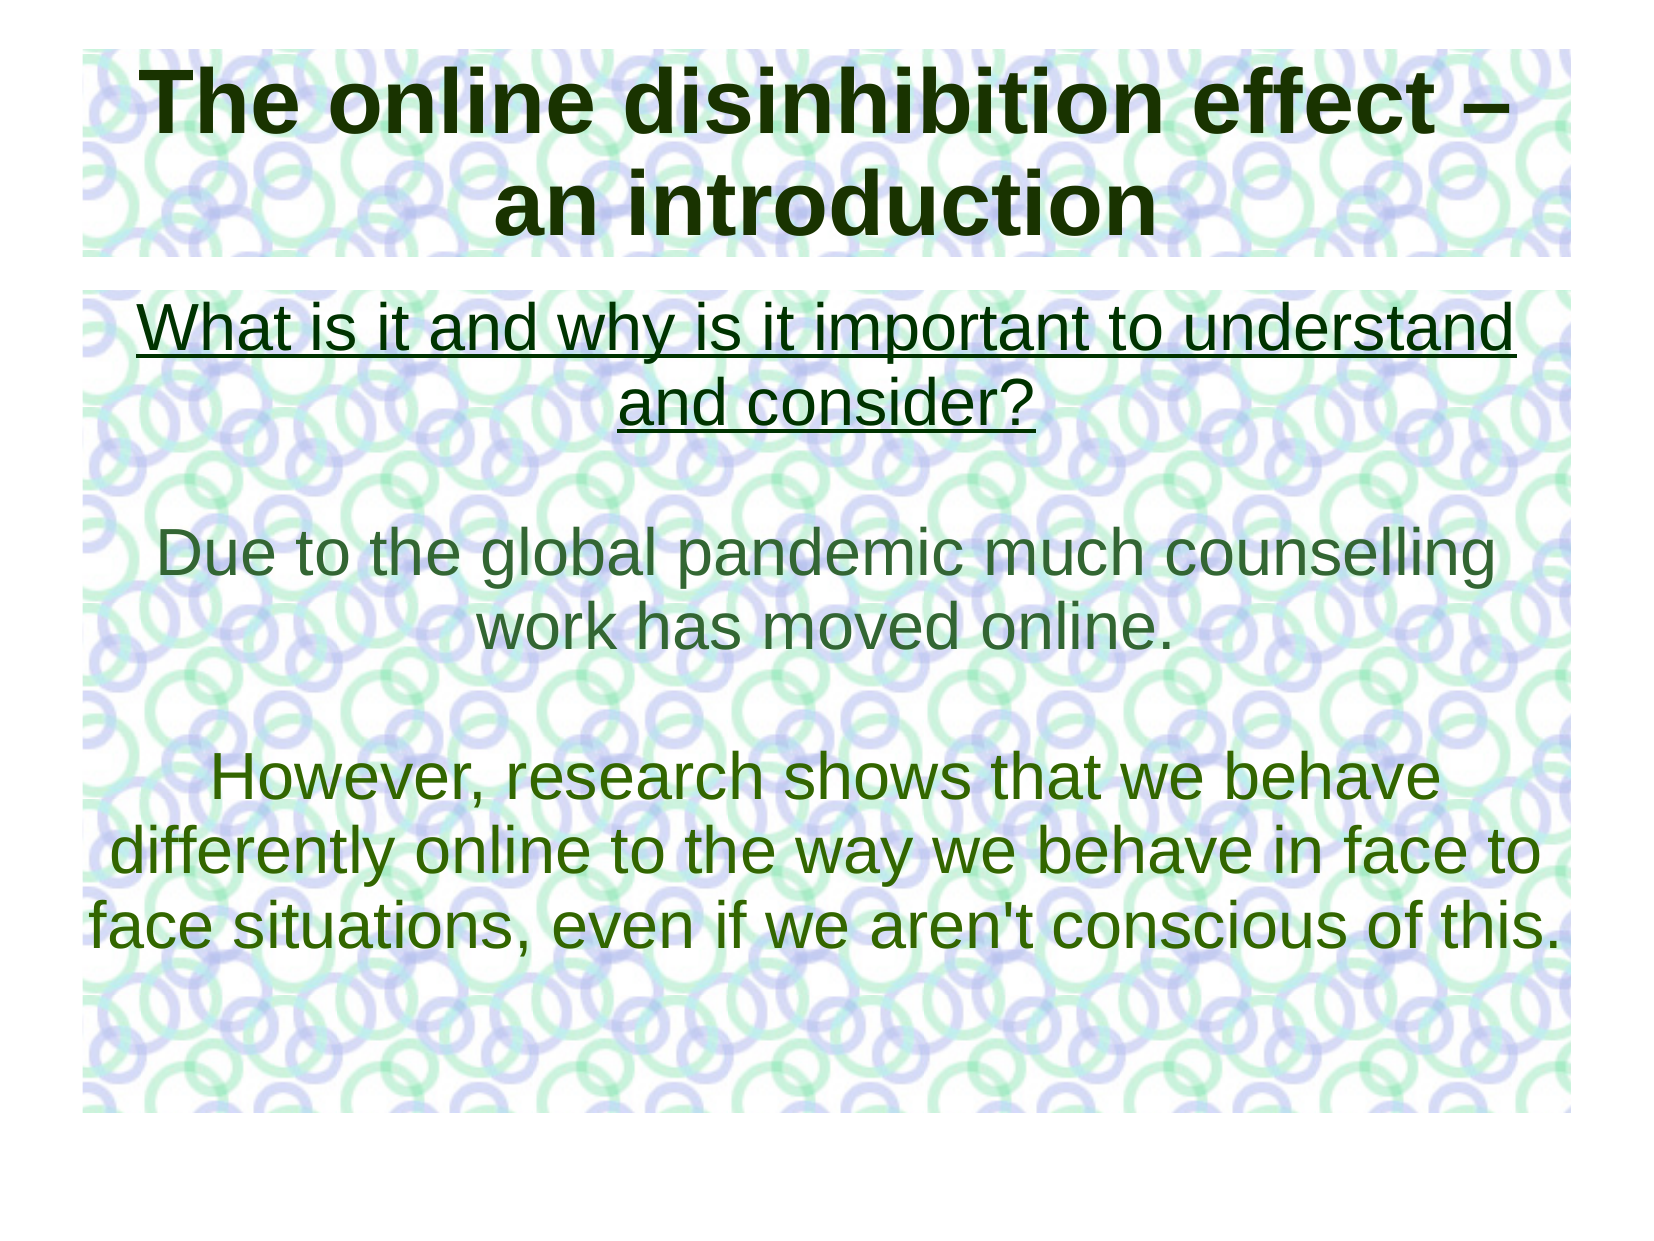

# The online disinhibition effect – an introduction
What is it and why is it important to understand and consider?
Due to the global pandemic much counselling work has moved online.
However, research shows that we behave differently online to the way we behave in face to face situations, even if we aren't conscious of this.